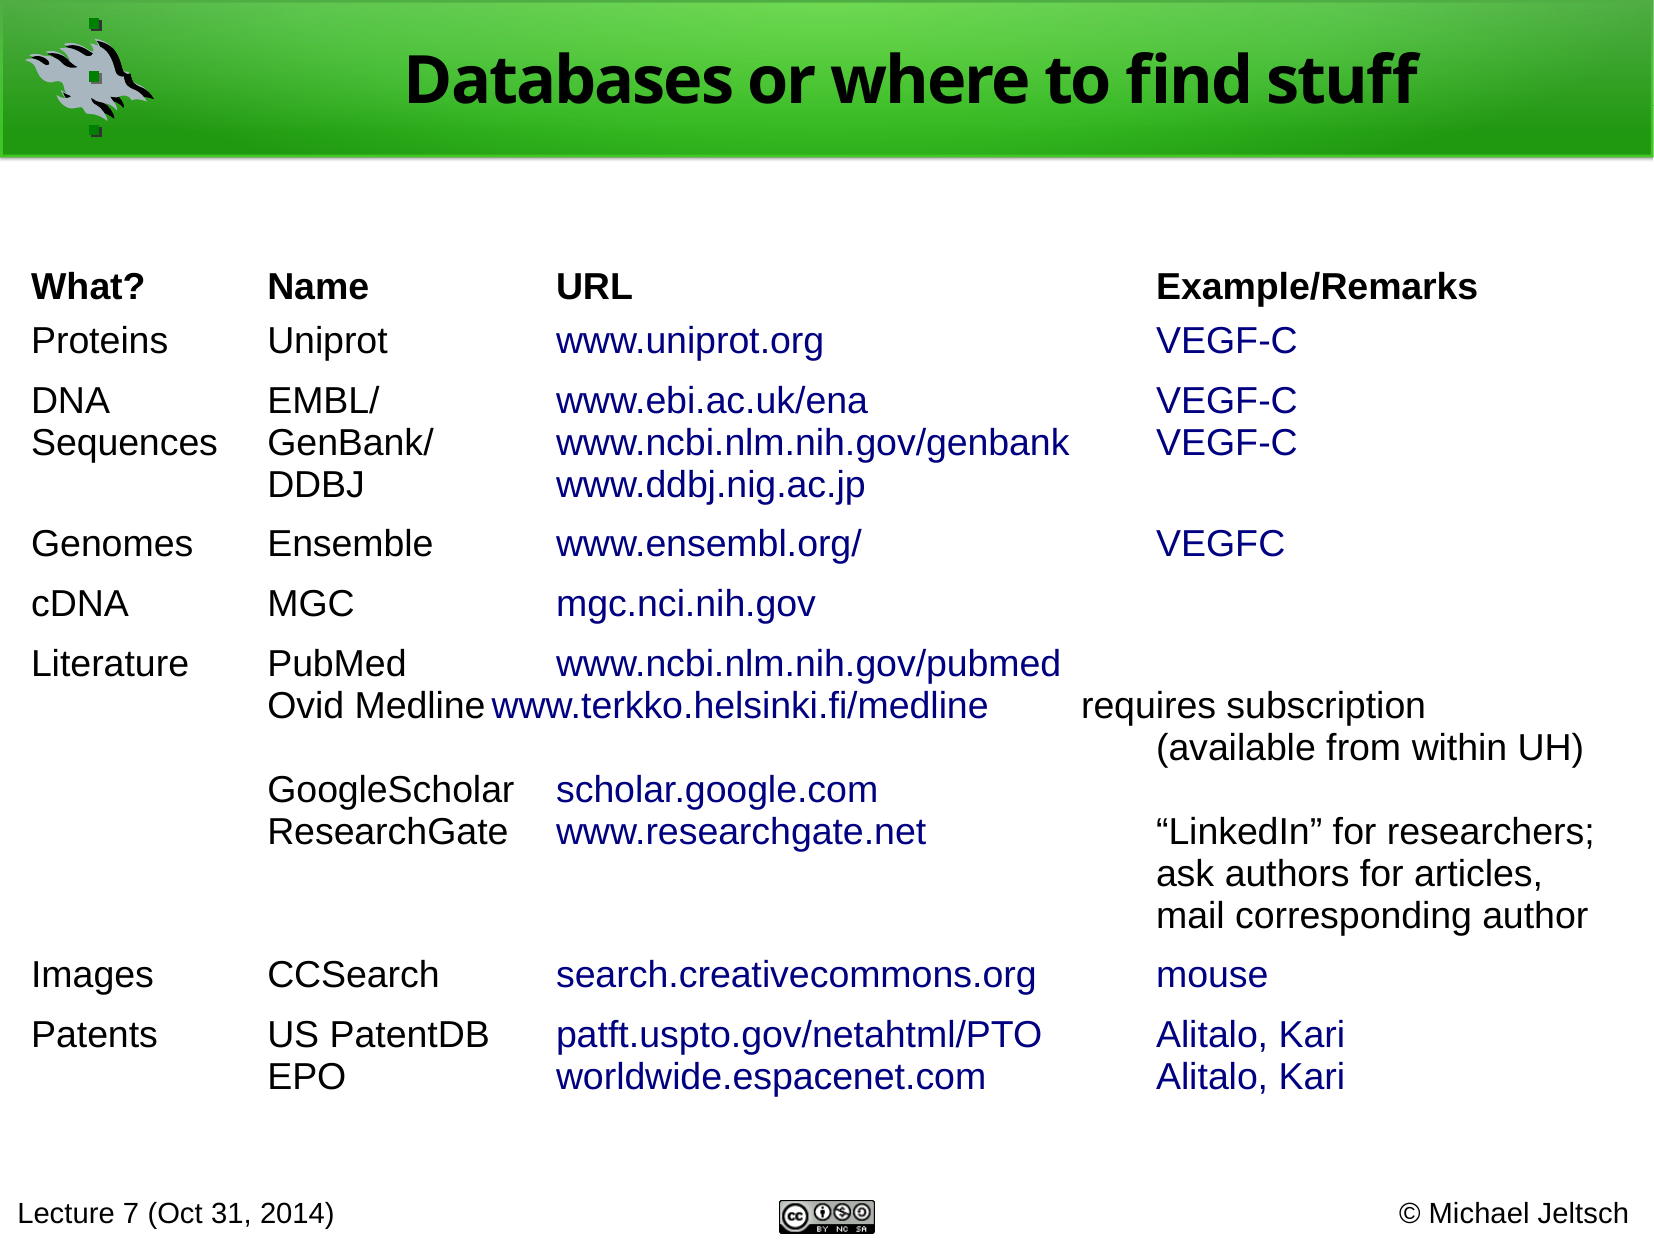

# Databases or where to find stuff
What?	Name			URL							Example/Remarks
Proteins	Uniprot			www.uniprot.org					VEGF-C
DNA 		EMBL/			www.ebi.ac.uk/ena				VEGF-C
Sequences	GenBank/			www.ncbi.nlm.nih.gov/genbank		VEGF-C
		DDBJ			www.ddbj.nig.ac.jp
Genomes	Ensemble			www.ensembl.org/				VEGFC
cDNA		MGC			mgc.nci.nih.gov
Literature	PubMed			www.ncbi.nlm.nih.gov/pubmed
		Ovid Medline		www.terkko.helsinki.fi/medline		requires subscription
 													(available from within UH)
		GoogleScholar	scholar.google.com
		ResearchGate	www.researchgate.net 			“LinkedIn” for researchers;
													ask authors for articles,
													mail corresponding author
Images	CCSearch			search.creativecommons.org		mouse
Patents	US PatentDB		patft.uspto.gov/netahtml/PTO		Alitalo, Kari
		EPO			worldwide.espacenet.com			Alitalo, Kari